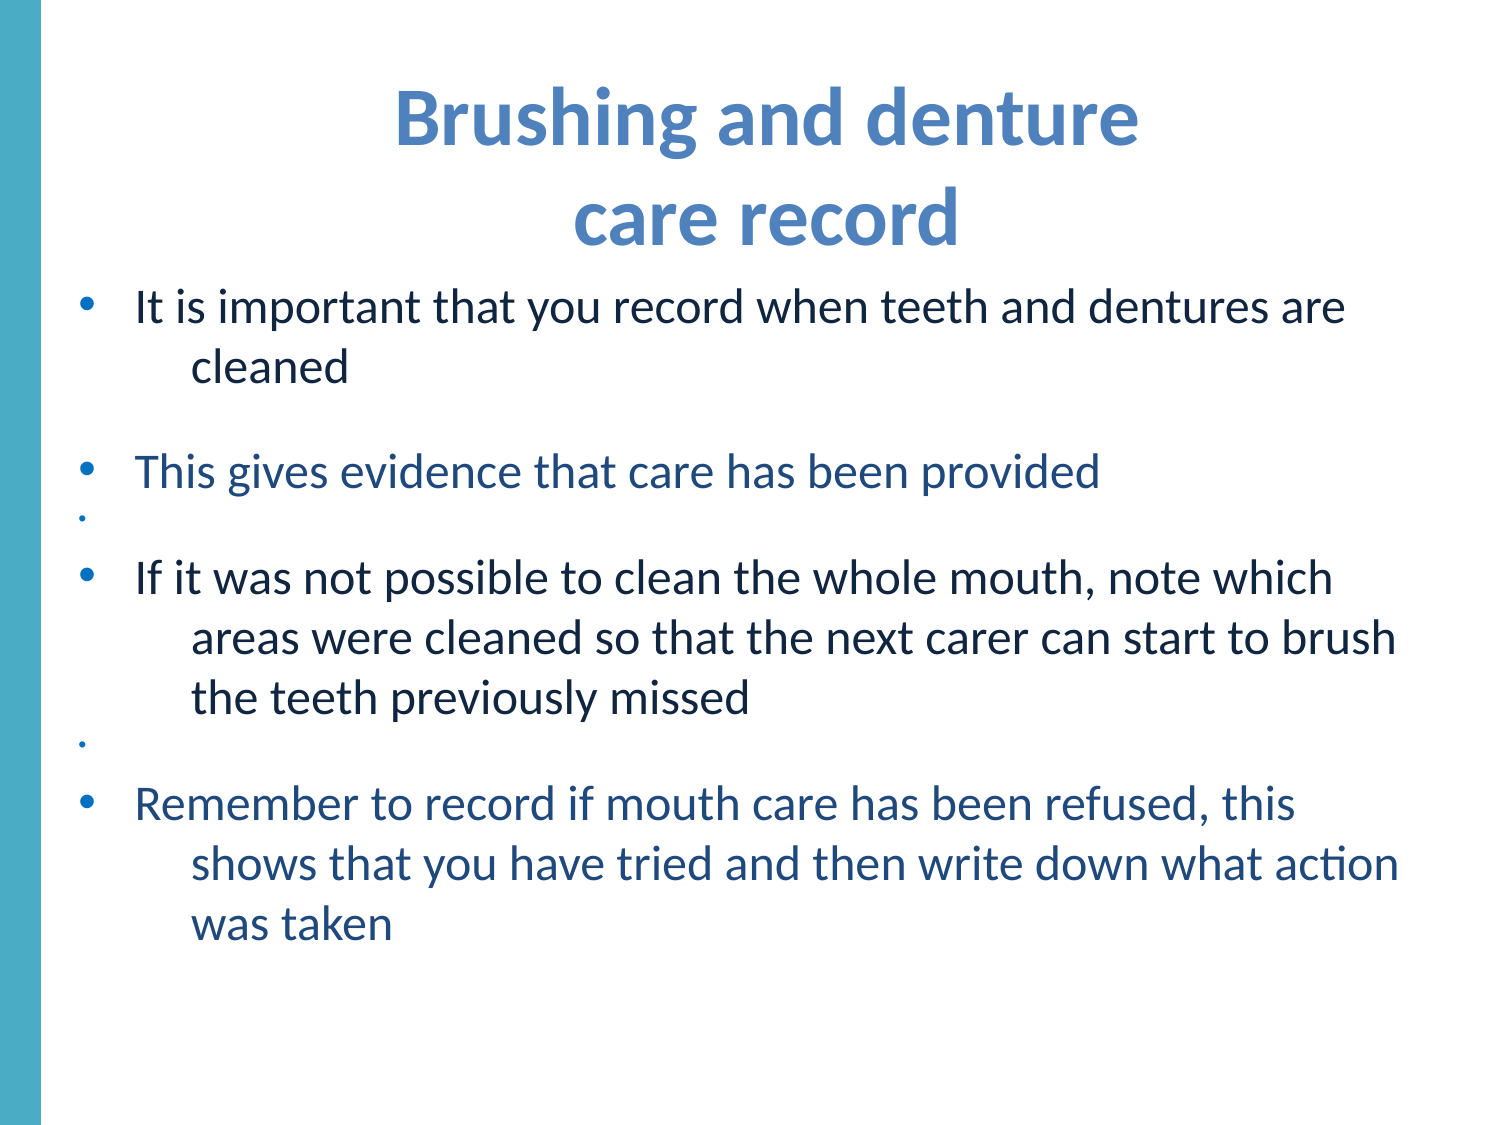

# Brushing and denture care record
It is important that you record when teeth and dentures are cleaned
This gives evidence that care has been provided
If it was not possible to clean the whole mouth, note which areas were cleaned so that the next carer can start to brush the teeth previously missed
Remember to record if mouth care has been refused, this shows that you have tried and then write down what action was taken